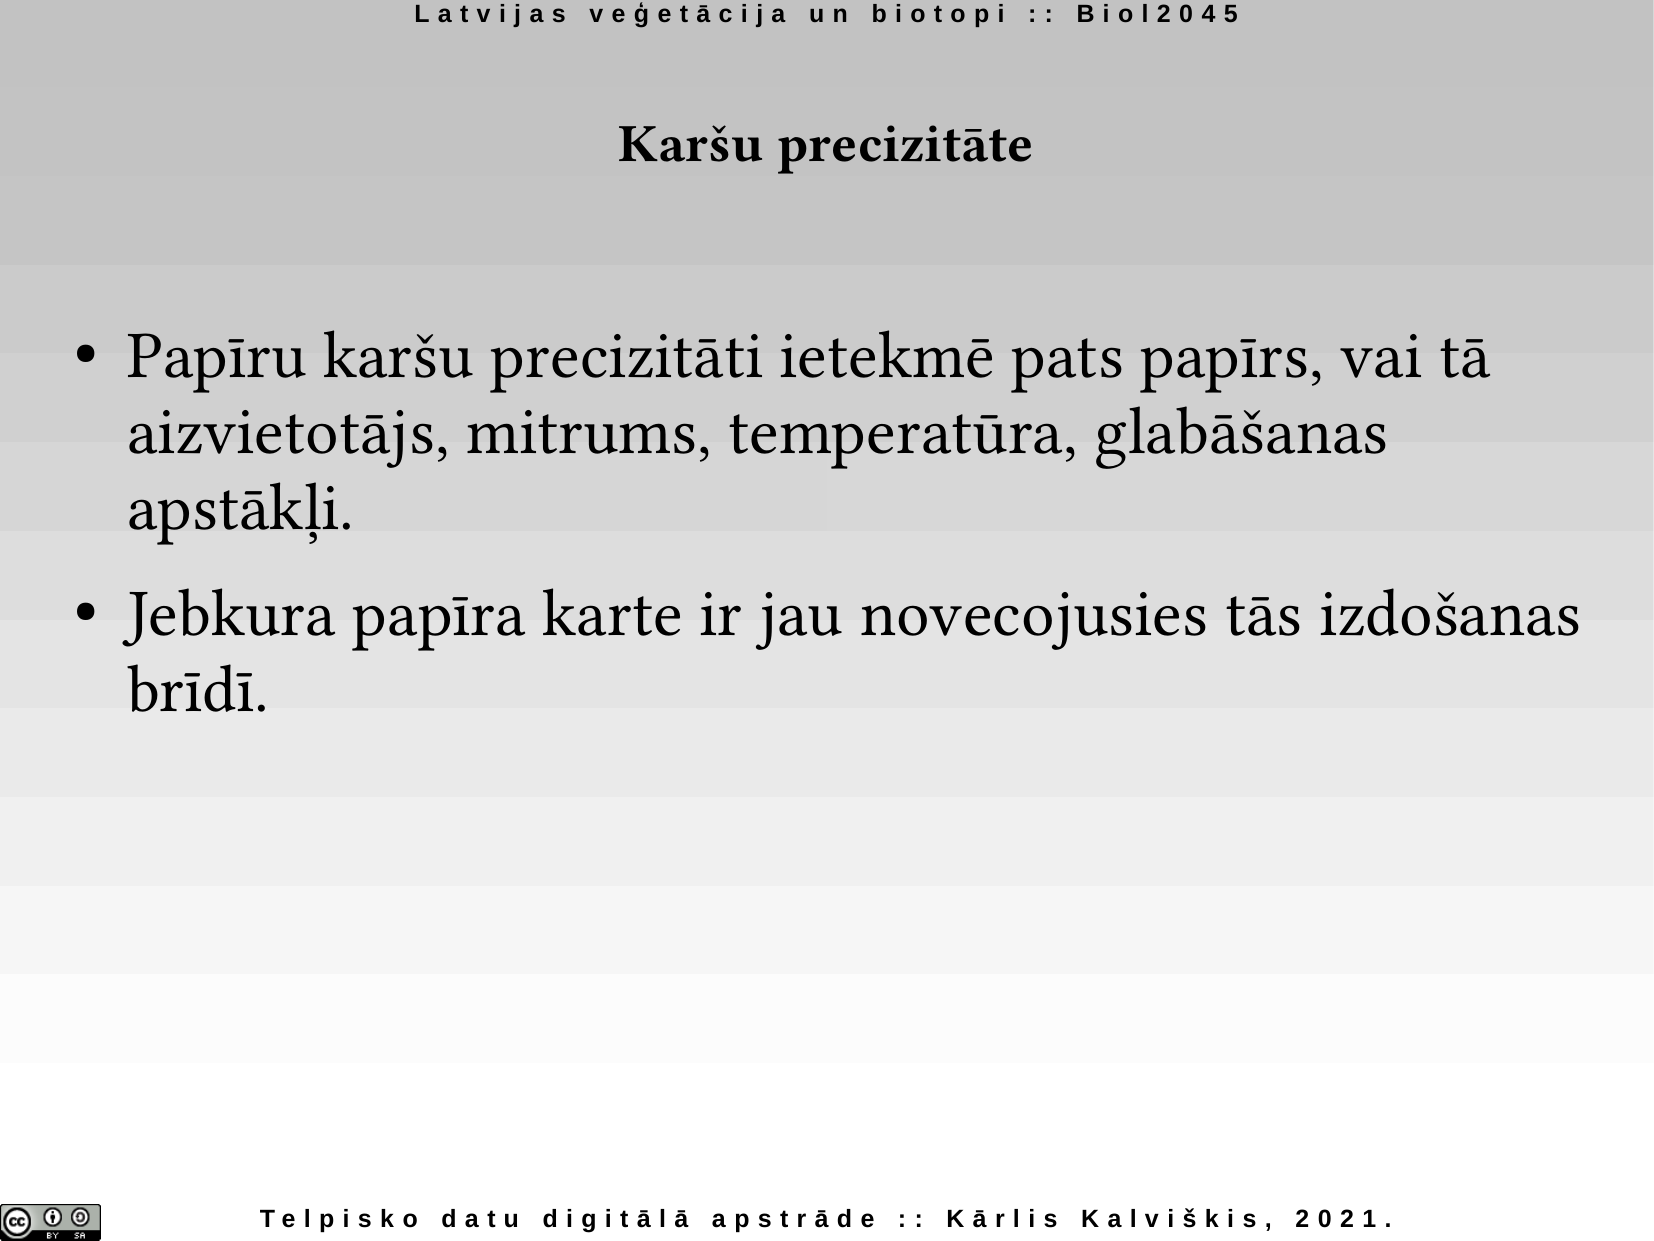

# Karšu precizitāte
Papīru karšu precizitāti ietekmē pats papīrs, vai tā aizvietotājs, mitrums, temperatūra, glabāšanas apstākļi.
Jebkura papīra karte ir jau novecojusies tās izdošanas brīdī.